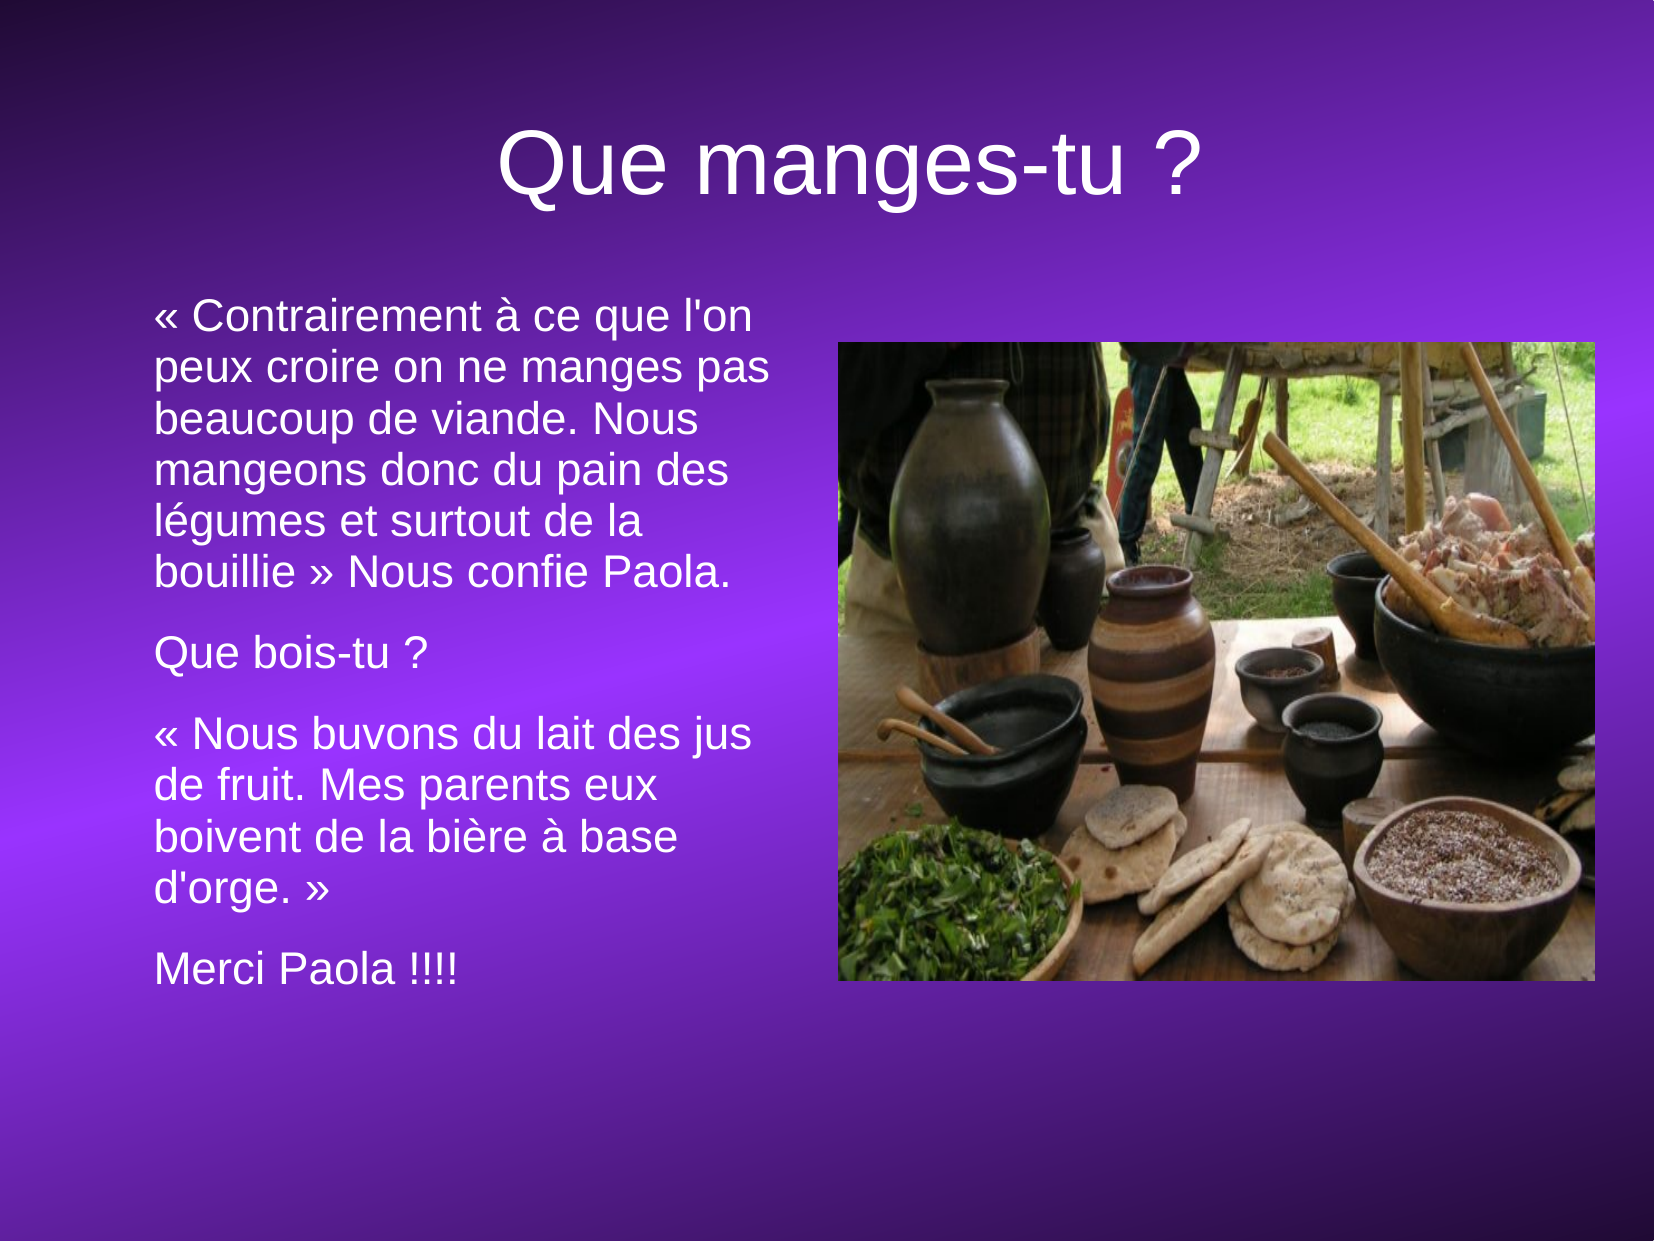

# Que manges-tu ?
« Contrairement à ce que l'on peux croire on ne manges pas beaucoup de viande. Nous mangeons donc du pain des légumes et surtout de la bouillie » Nous confie Paola.
Que bois-tu ?
« Nous buvons du lait des jus de fruit. Mes parents eux boivent de la bière à base d'orge. »
Merci Paola !!!!